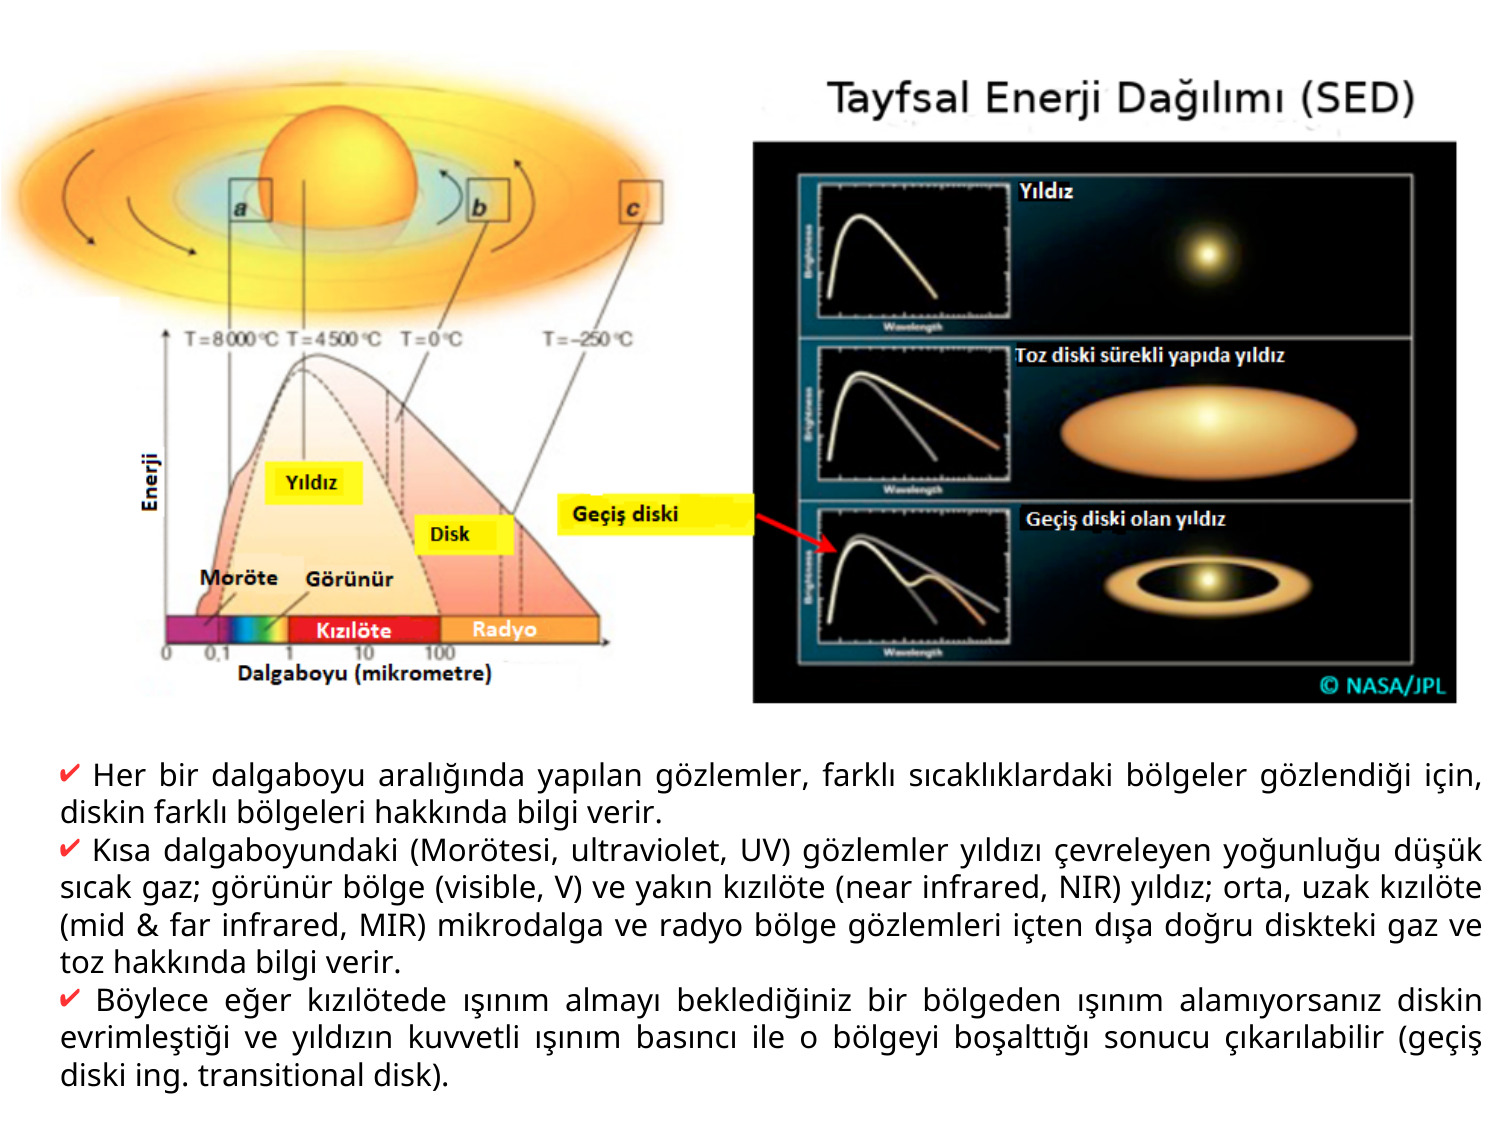

Her bir dalgaboyu aralığında yapılan gözlemler, farklı sıcaklıklardaki bölgeler gözlendiği için, diskin farklı bölgeleri hakkında bilgi verir.
 Kısa dalgaboyundaki (Morötesi, ultraviolet, UV) gözlemler yıldızı çevreleyen yoğunluğu düşük sıcak gaz; görünür bölge (visible, V) ve yakın kızılöte (near infrared, NIR) yıldız; orta, uzak kızılöte (mid & far infrared, MIR) mikrodalga ve radyo bölge gözlemleri içten dışa doğru diskteki gaz ve toz hakkında bilgi verir.
 Böylece eğer kızılötede ışınım almayı beklediğiniz bir bölgeden ışınım alamıyorsanız diskin evrimleştiği ve yıldızın kuvvetli ışınım basıncı ile o bölgeyi boşalttığı sonucu çıkarılabilir (geçiş diski ing. transitional disk).